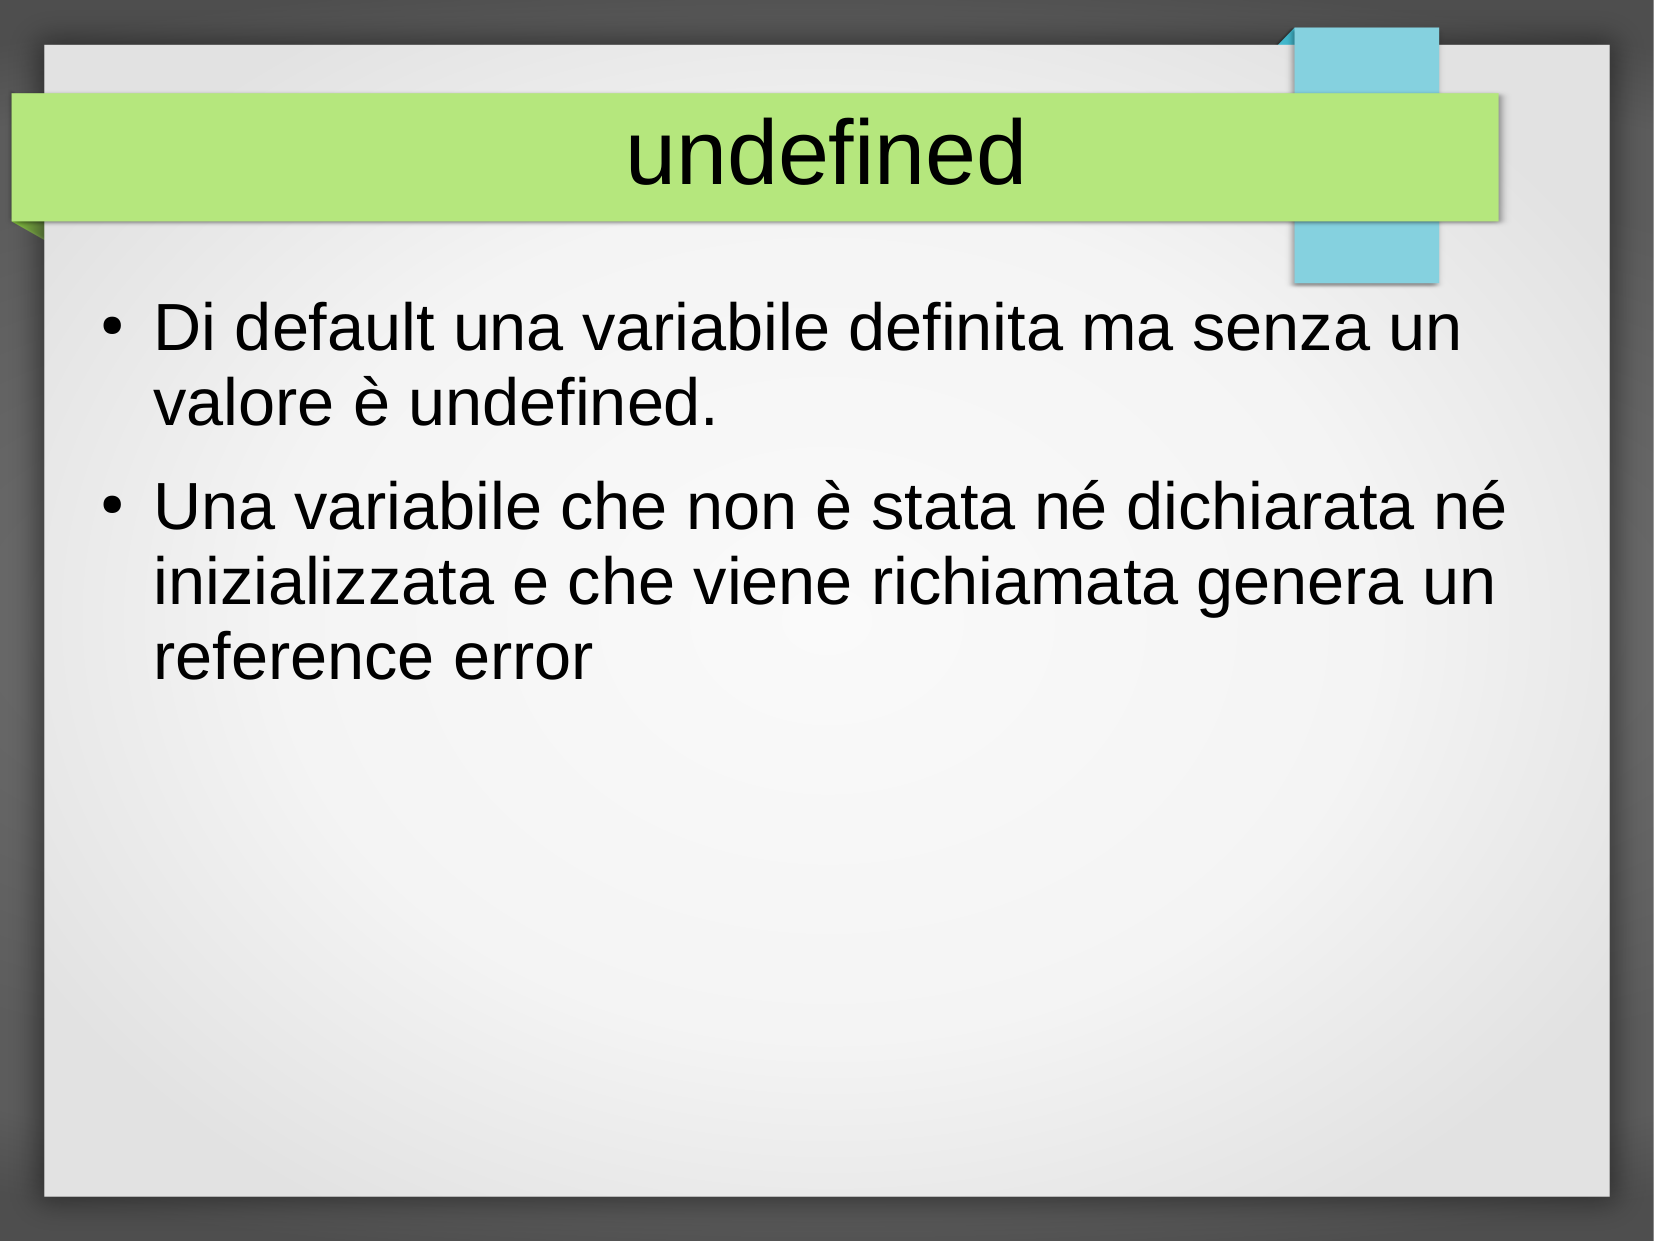

# undefined
Di default una variabile definita ma senza un valore è undefined.
Una variabile che non è stata né dichiarata né inizializzata e che viene richiamata genera un reference error